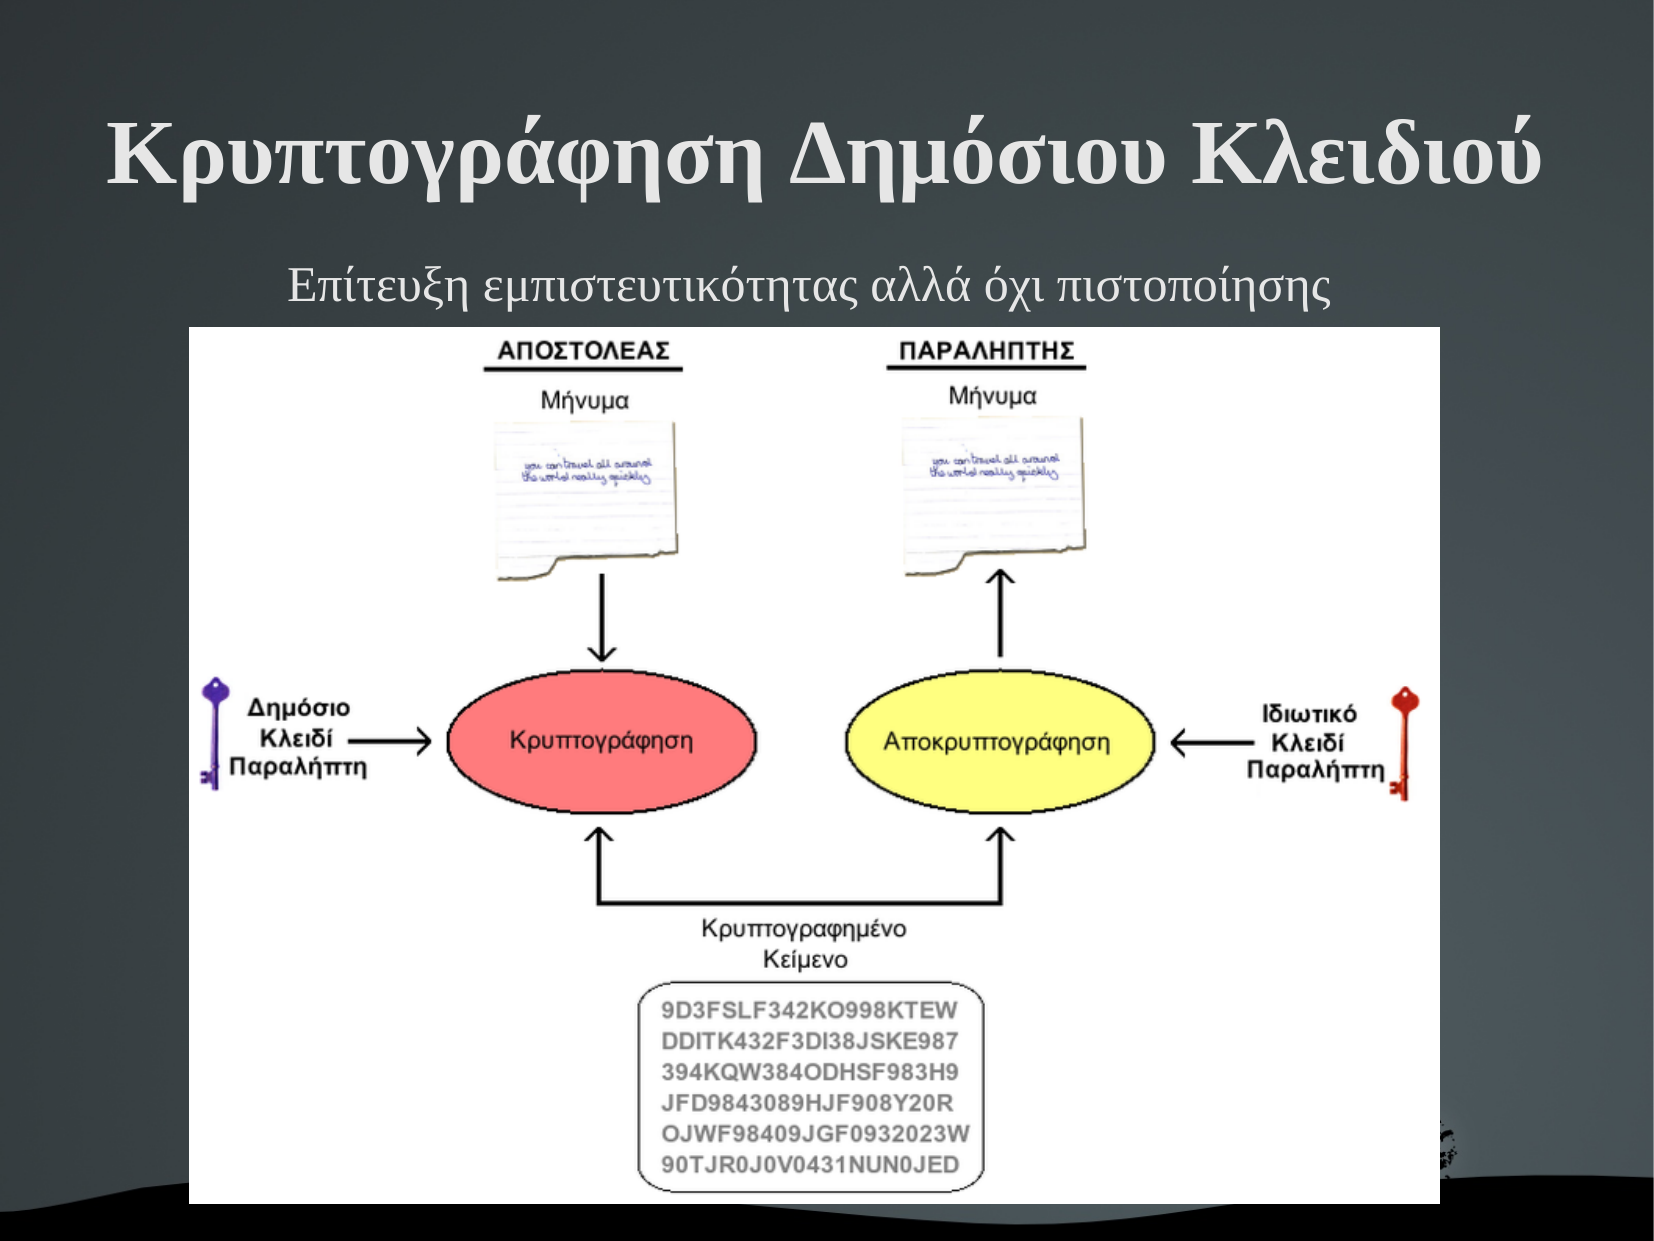

# Κρυπτογράφηση Δημόσιου Κλειδιού
Επίτευξη εμπιστευτικότητας αλλά όχι πιστοποίησης